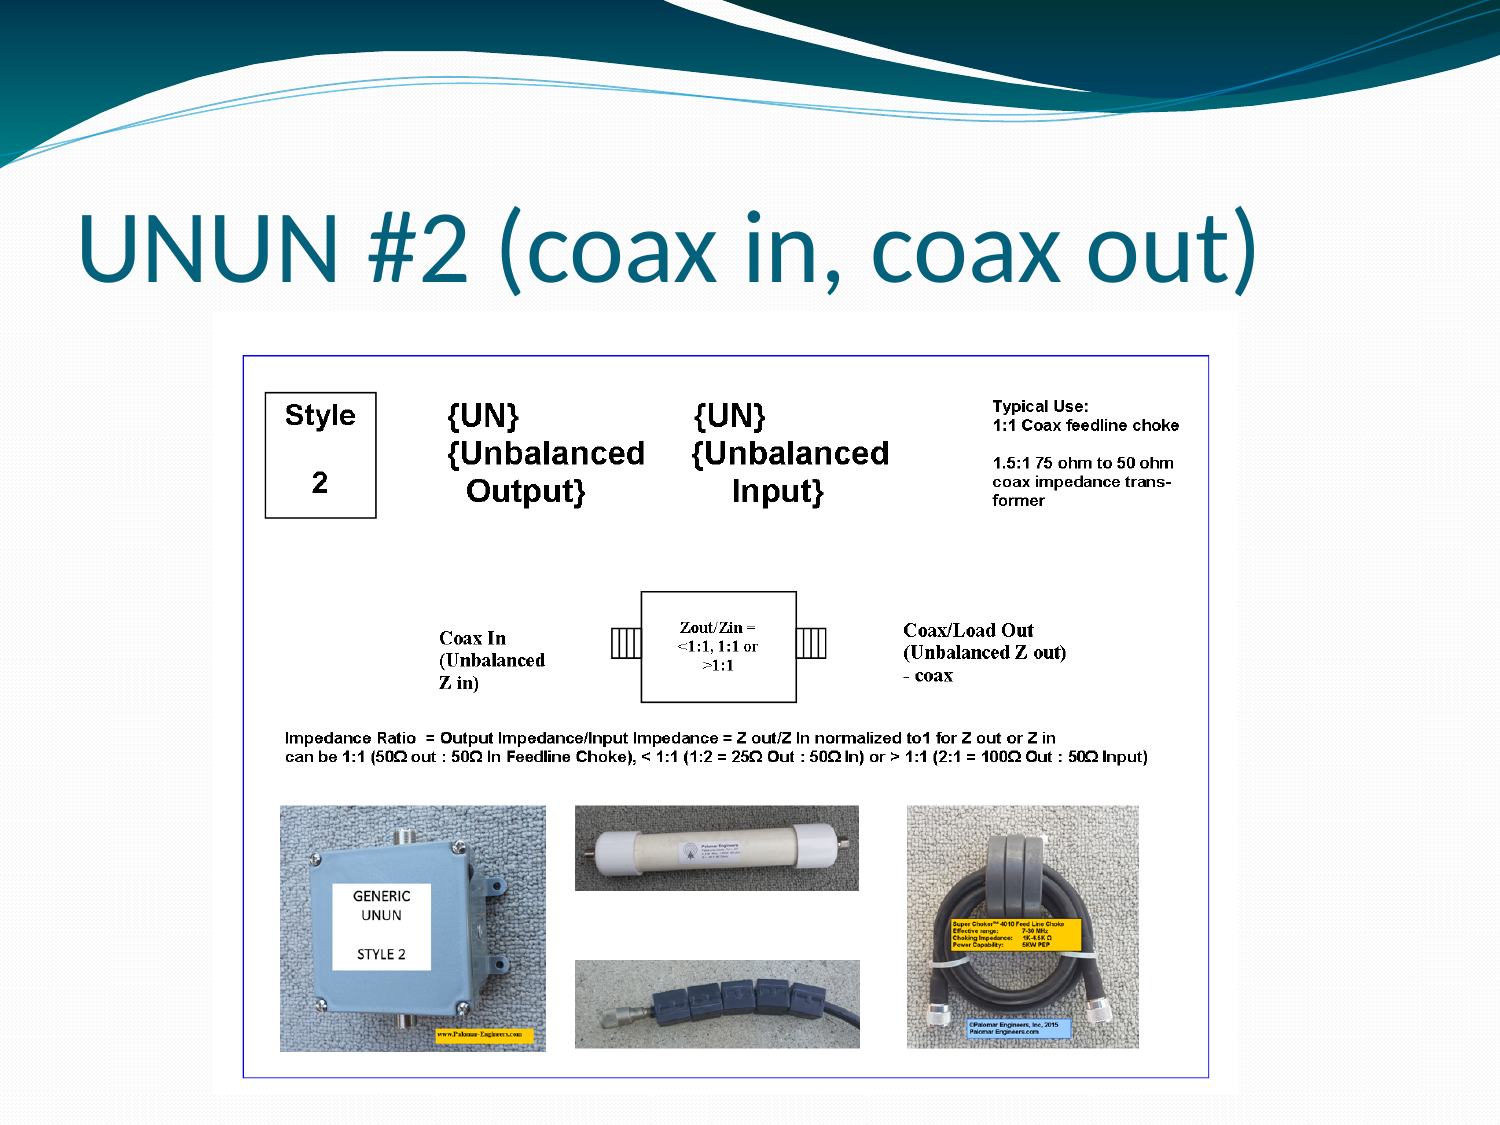

# UNUN #2 (coax in, coax out)